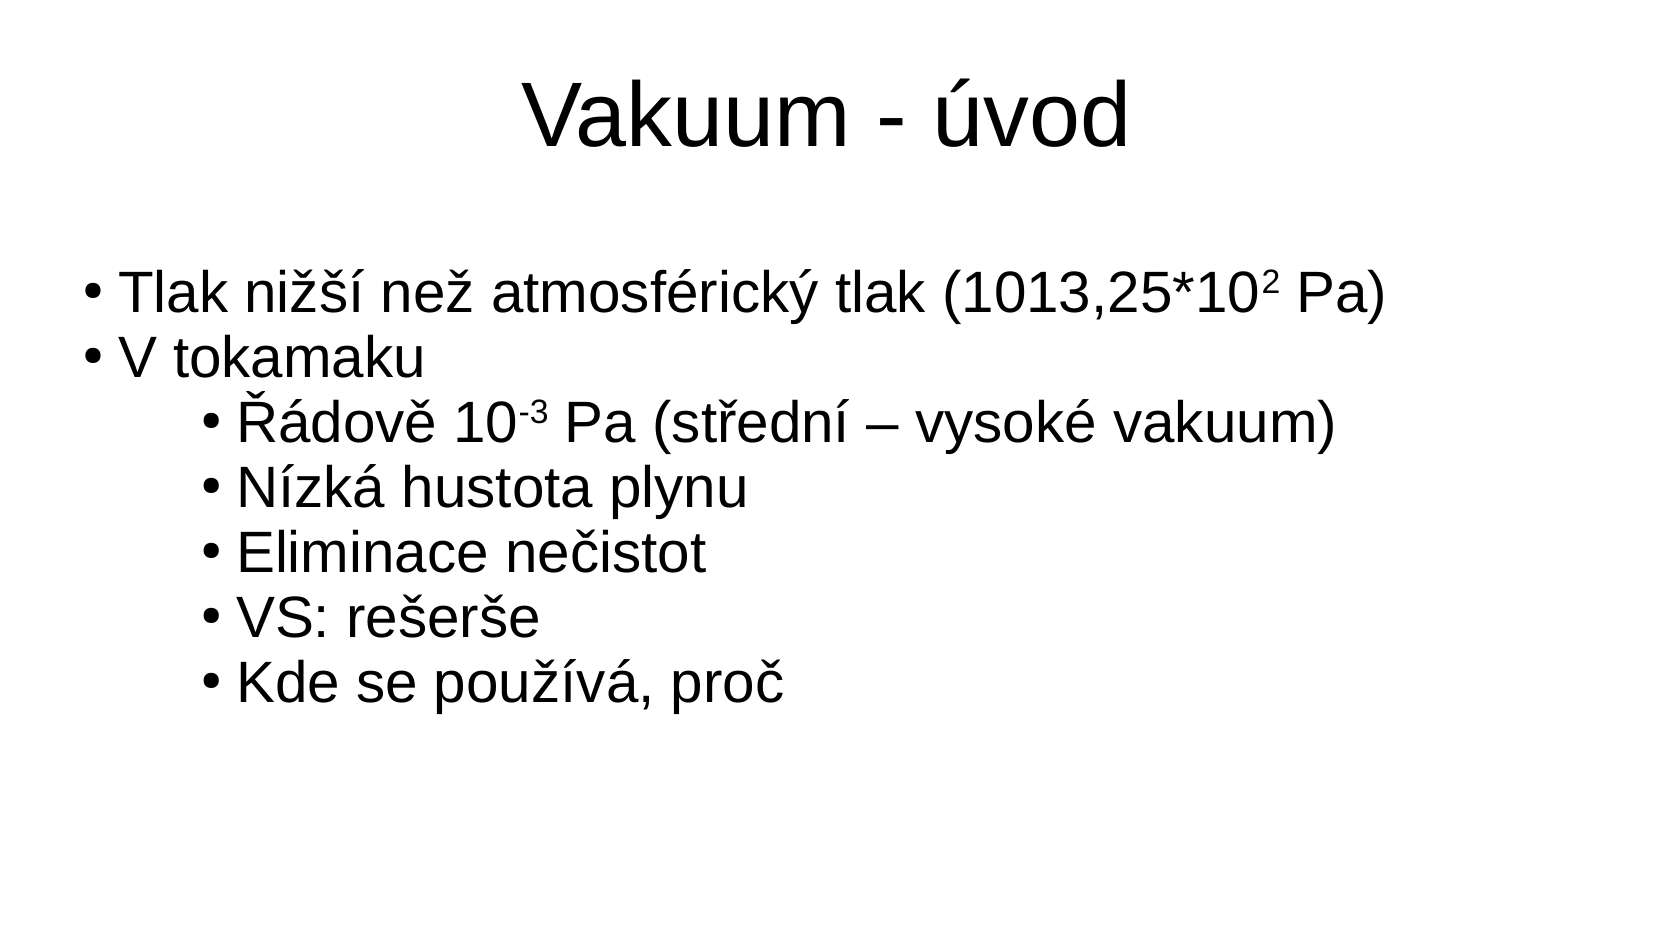

# Vakuum - úvod
Tlak nižší než atmosférický tlak (1013,25*102 Pa)
V tokamaku
Řádově 10-3 Pa (střední – vysoké vakuum)
Nízká hustota plynu
Eliminace nečistot
VS: rešerše
Kde se používá, proč